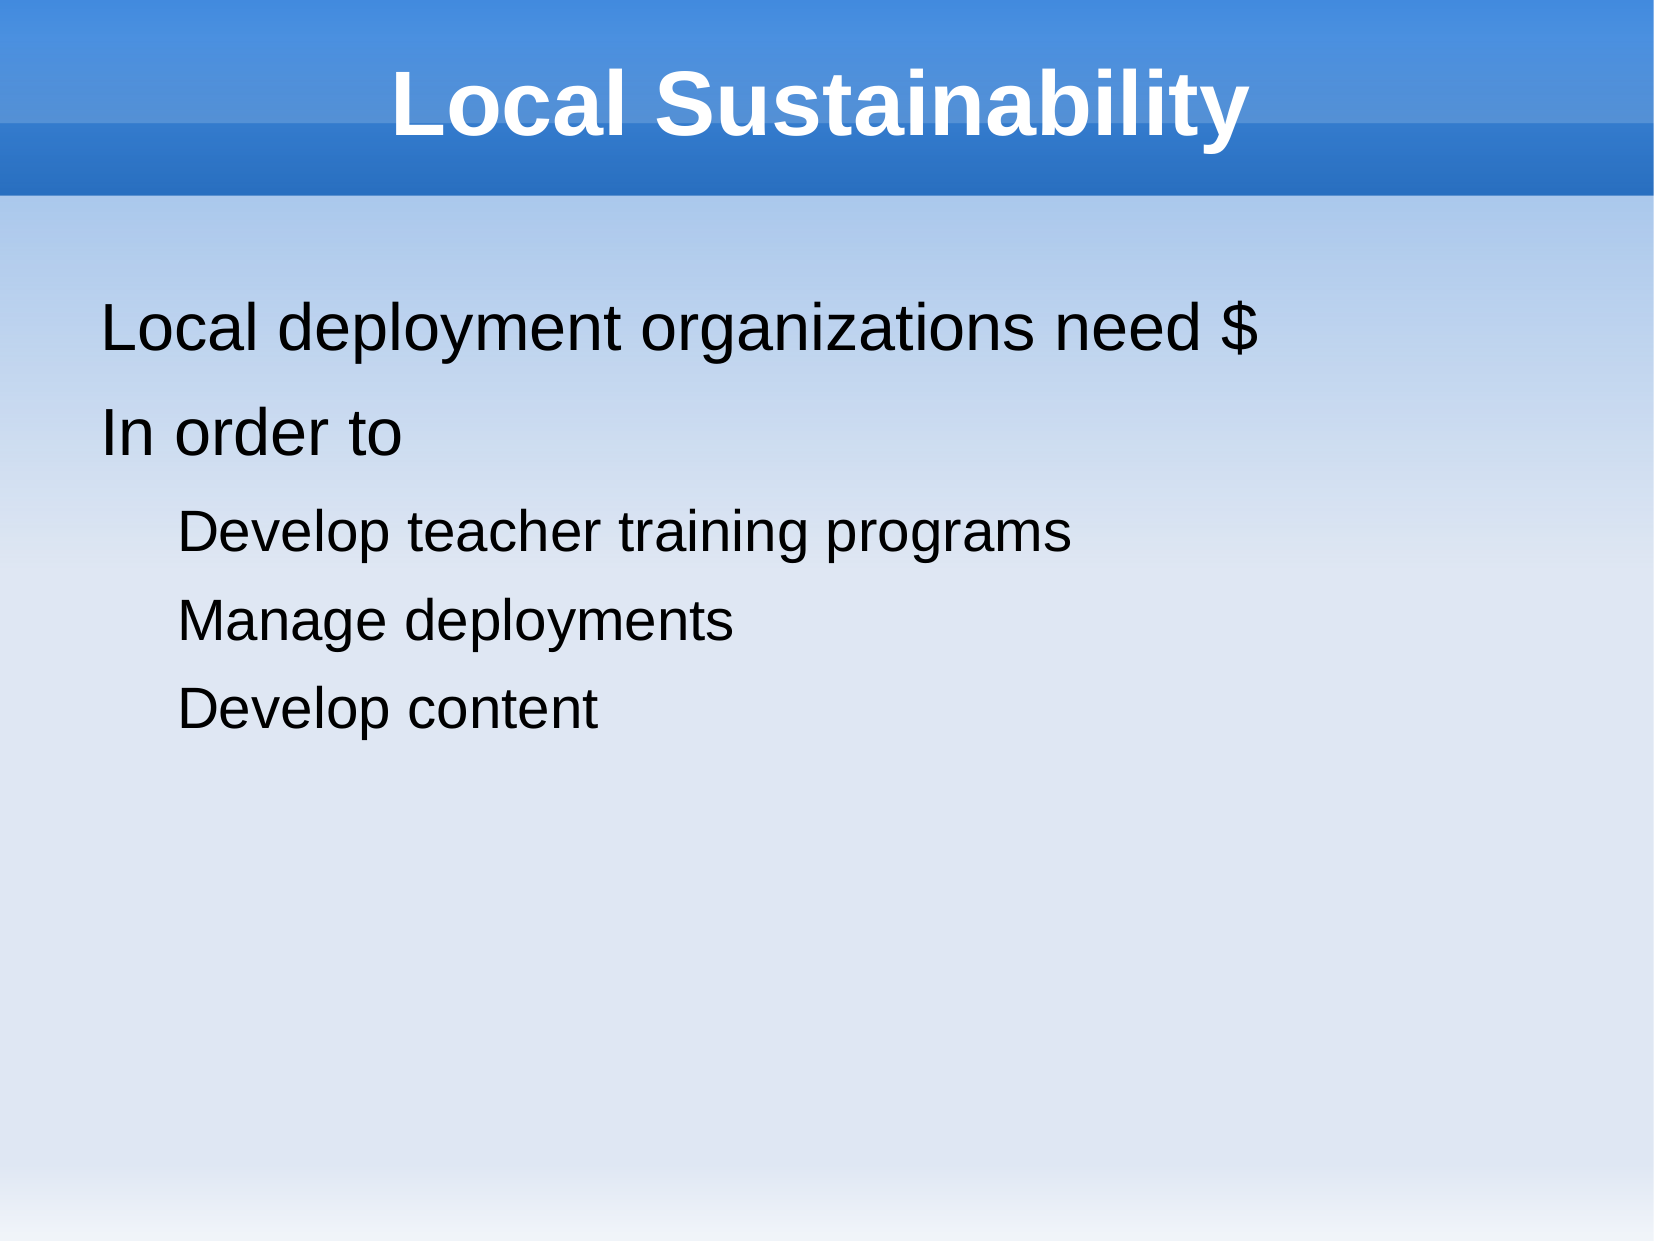

# Local Sustainability
Local deployment organizations need $
In order to
Develop teacher training programs
Manage deployments
Develop content